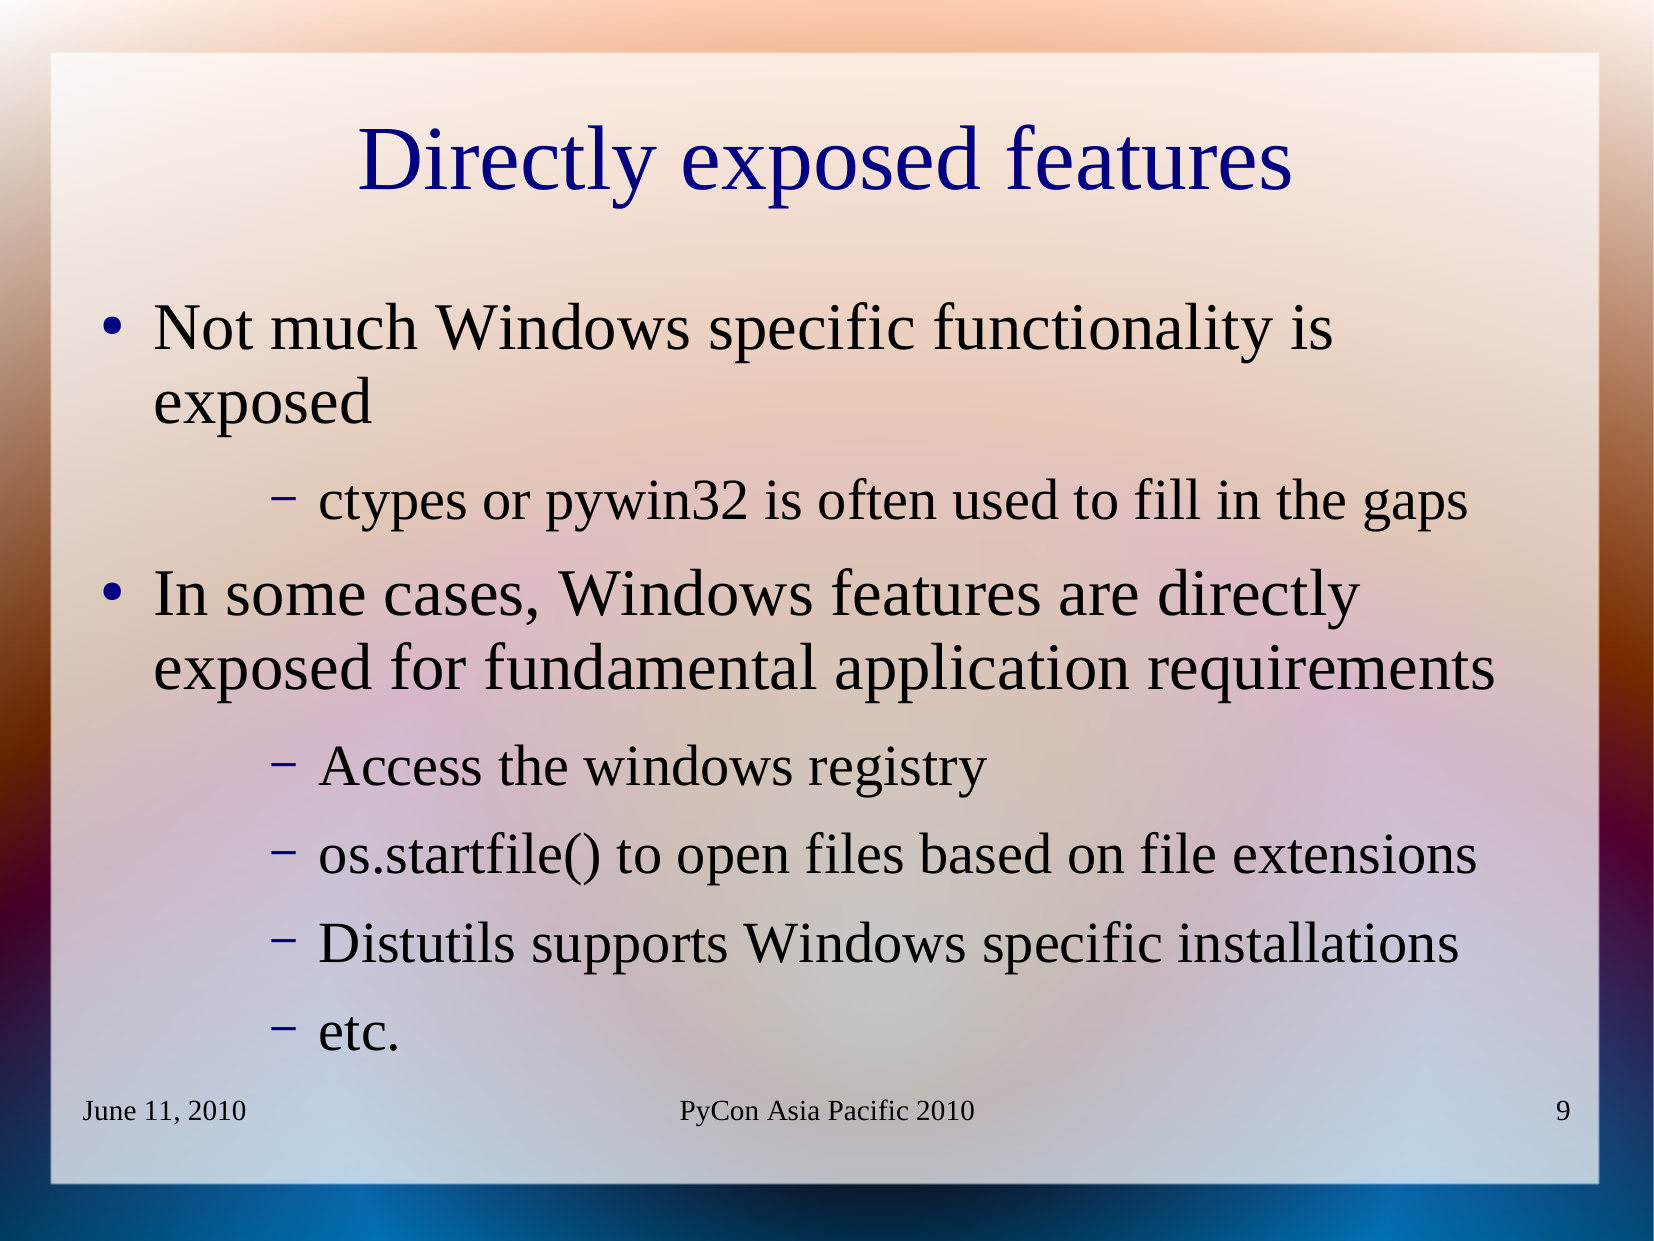

# Directly exposed features
Not much Windows specific functionality is exposed
ctypes or pywin32 is often used to fill in the gaps
In some cases, Windows features are directly exposed for fundamental application requirements
Access the windows registry
os.startfile() to open files based on file extensions
Distutils supports Windows specific installations
etc​.
June 11, 2010
PyCon Asia Pacific 2010
9